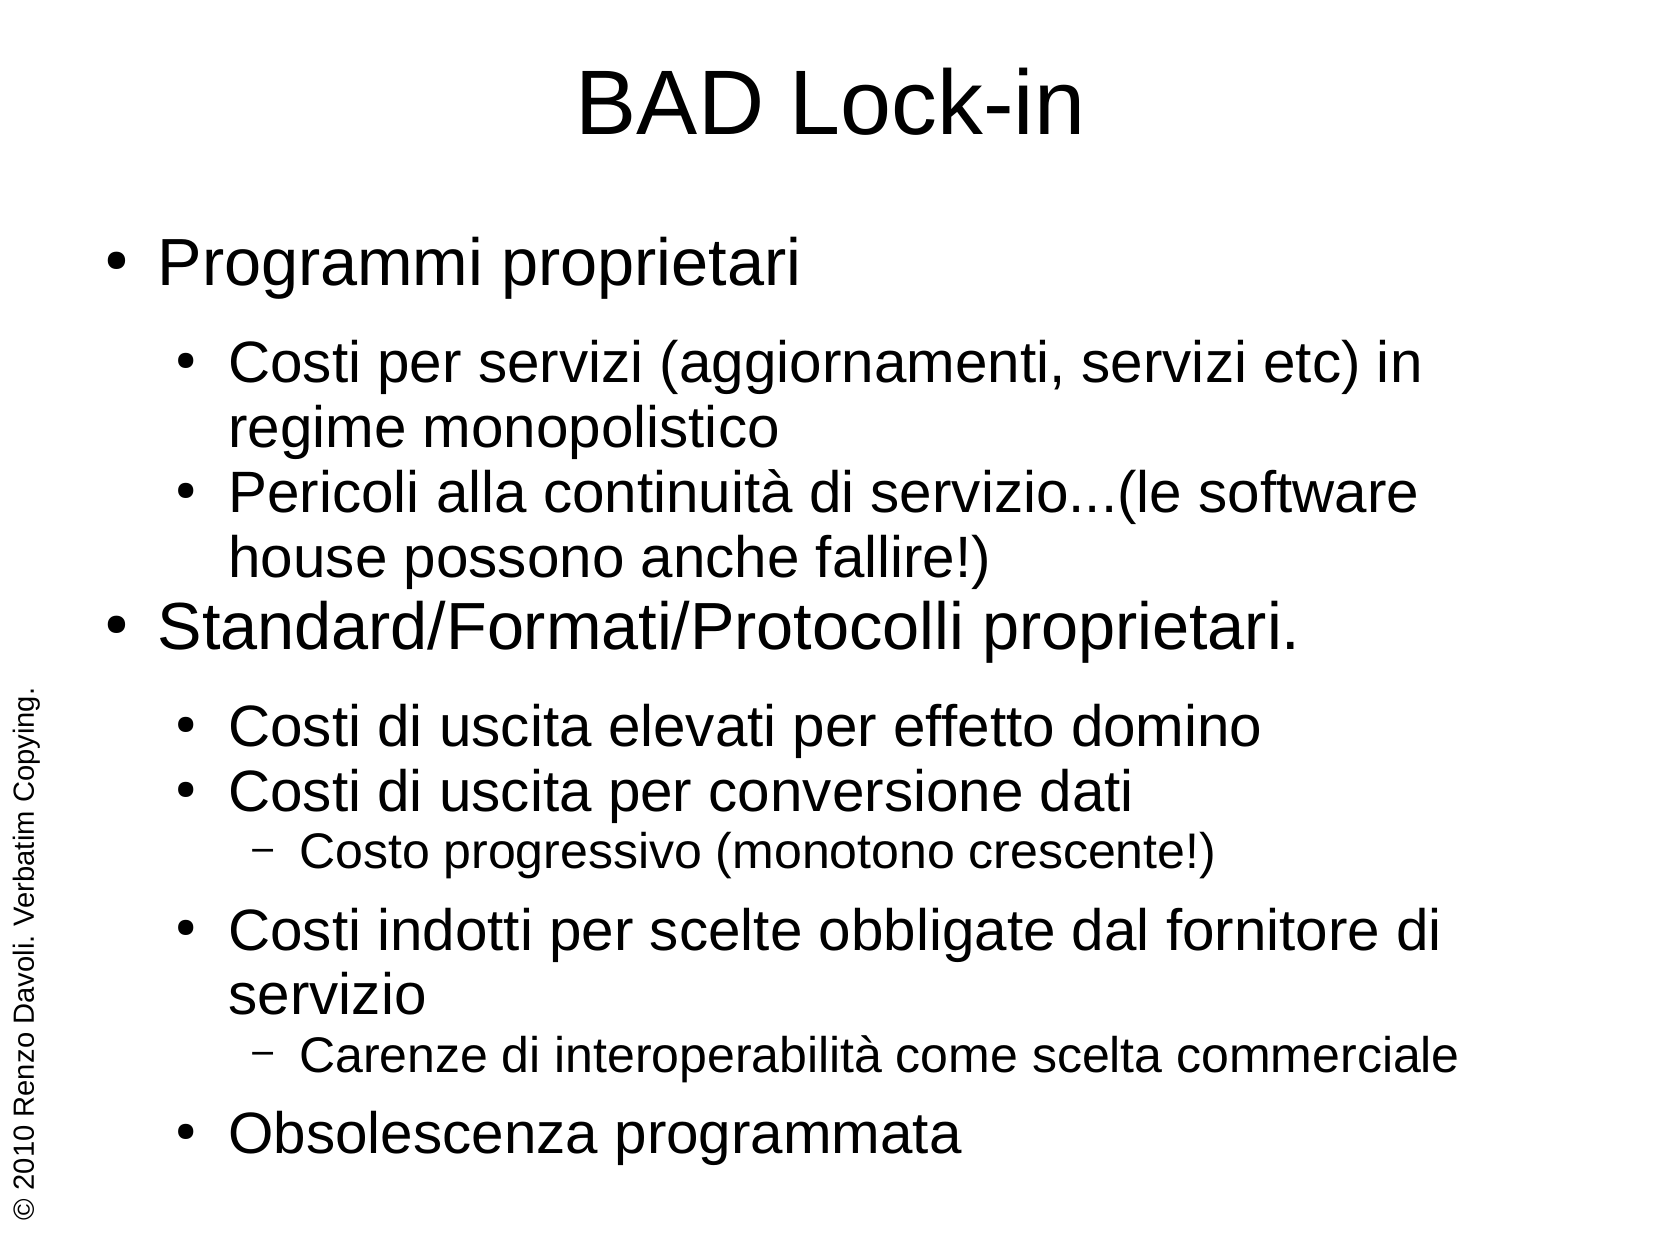

# BAD Lock-in
Programmi proprietari
Costi per servizi (aggiornamenti, servizi etc) in regime monopolistico
Pericoli alla continuità di servizio...(le software house possono anche fallire!)
Standard/Formati/Protocolli proprietari.
Costi di uscita elevati per effetto domino
Costi di uscita per conversione dati
Costo progressivo (monotono crescente!)
Costi indotti per scelte obbligate dal fornitore di servizio
Carenze di interoperabilità come scelta commerciale
Obsolescenza programmata